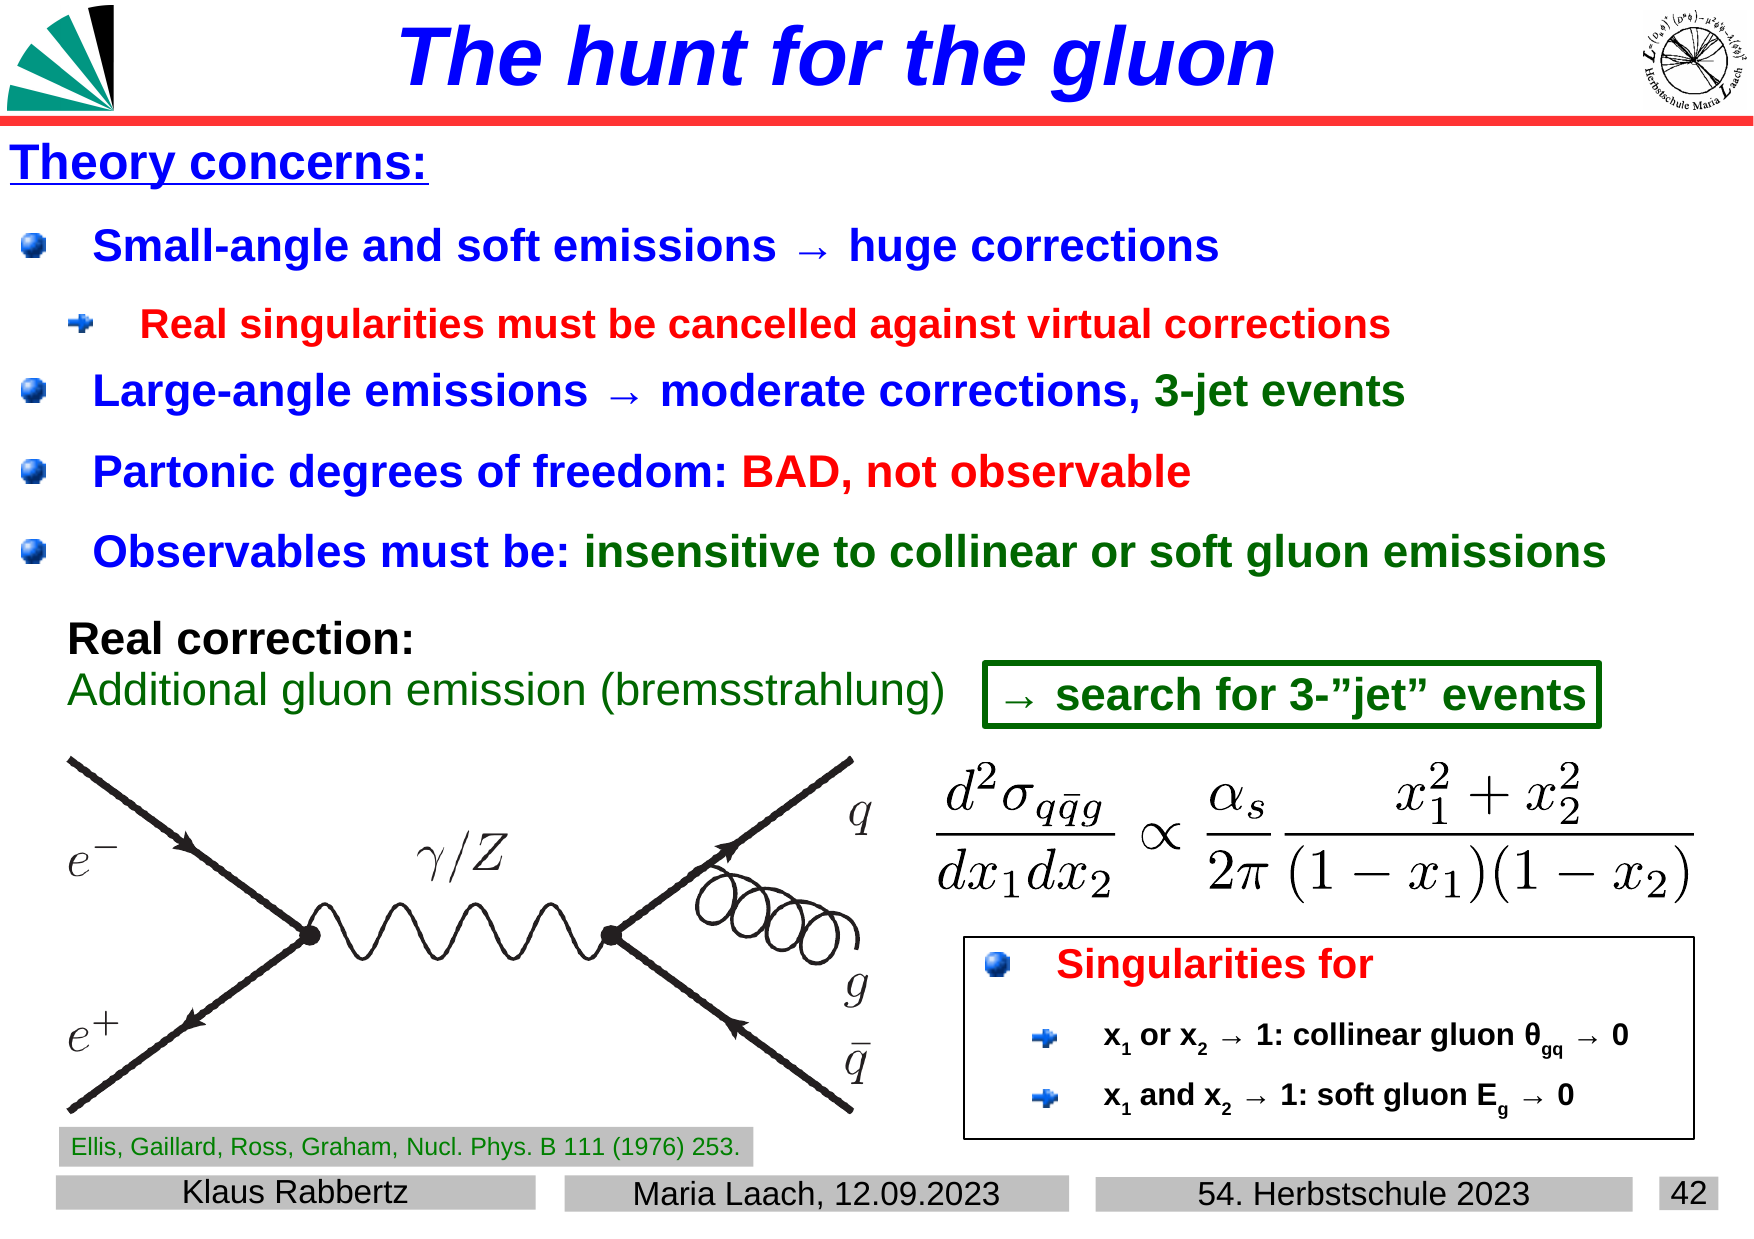

# The hunt for the gluon
Theory concerns:
Small-angle and soft emissions → huge corrections
Real singularities must be cancelled against virtual corrections
Large-angle emissions → moderate corrections, 3-jet events
Partonic degrees of freedom: BAD, not observable
Observables must be: insensitive to collinear or soft gluon emissions
Real correction:
Additional gluon emission (bremsstrahlung)
→ search for 3-”jet” events
Singularities for
x1 or x2 → 1: collinear gluon θgq → 0
x1 and x2 → 1: soft gluon Eg → 0
Ellis, Gaillard, Ross, Graham, Nucl. Phys. B 111 (1976) 253.